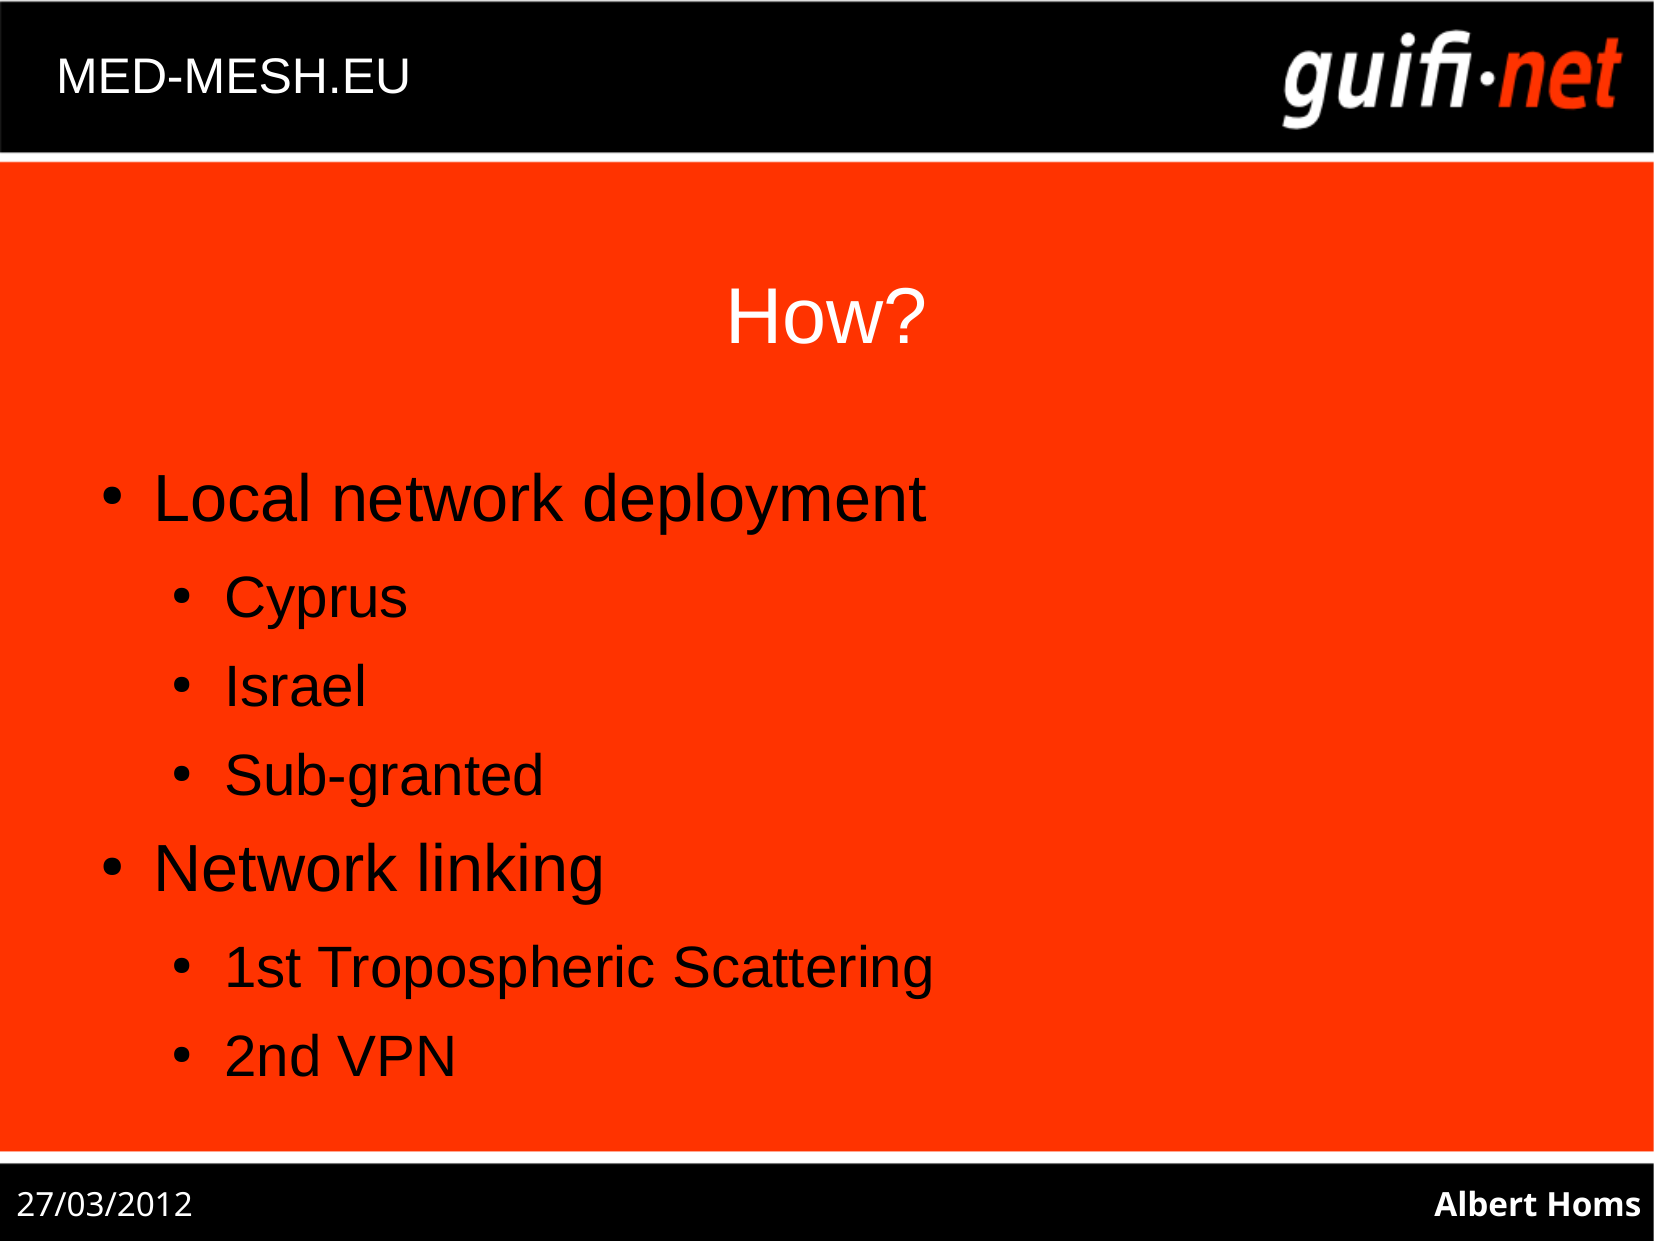

# How?
Local network deployment
Cyprus
Israel
Sub-granted
Network linking
1st Tropospheric Scattering
2nd VPN